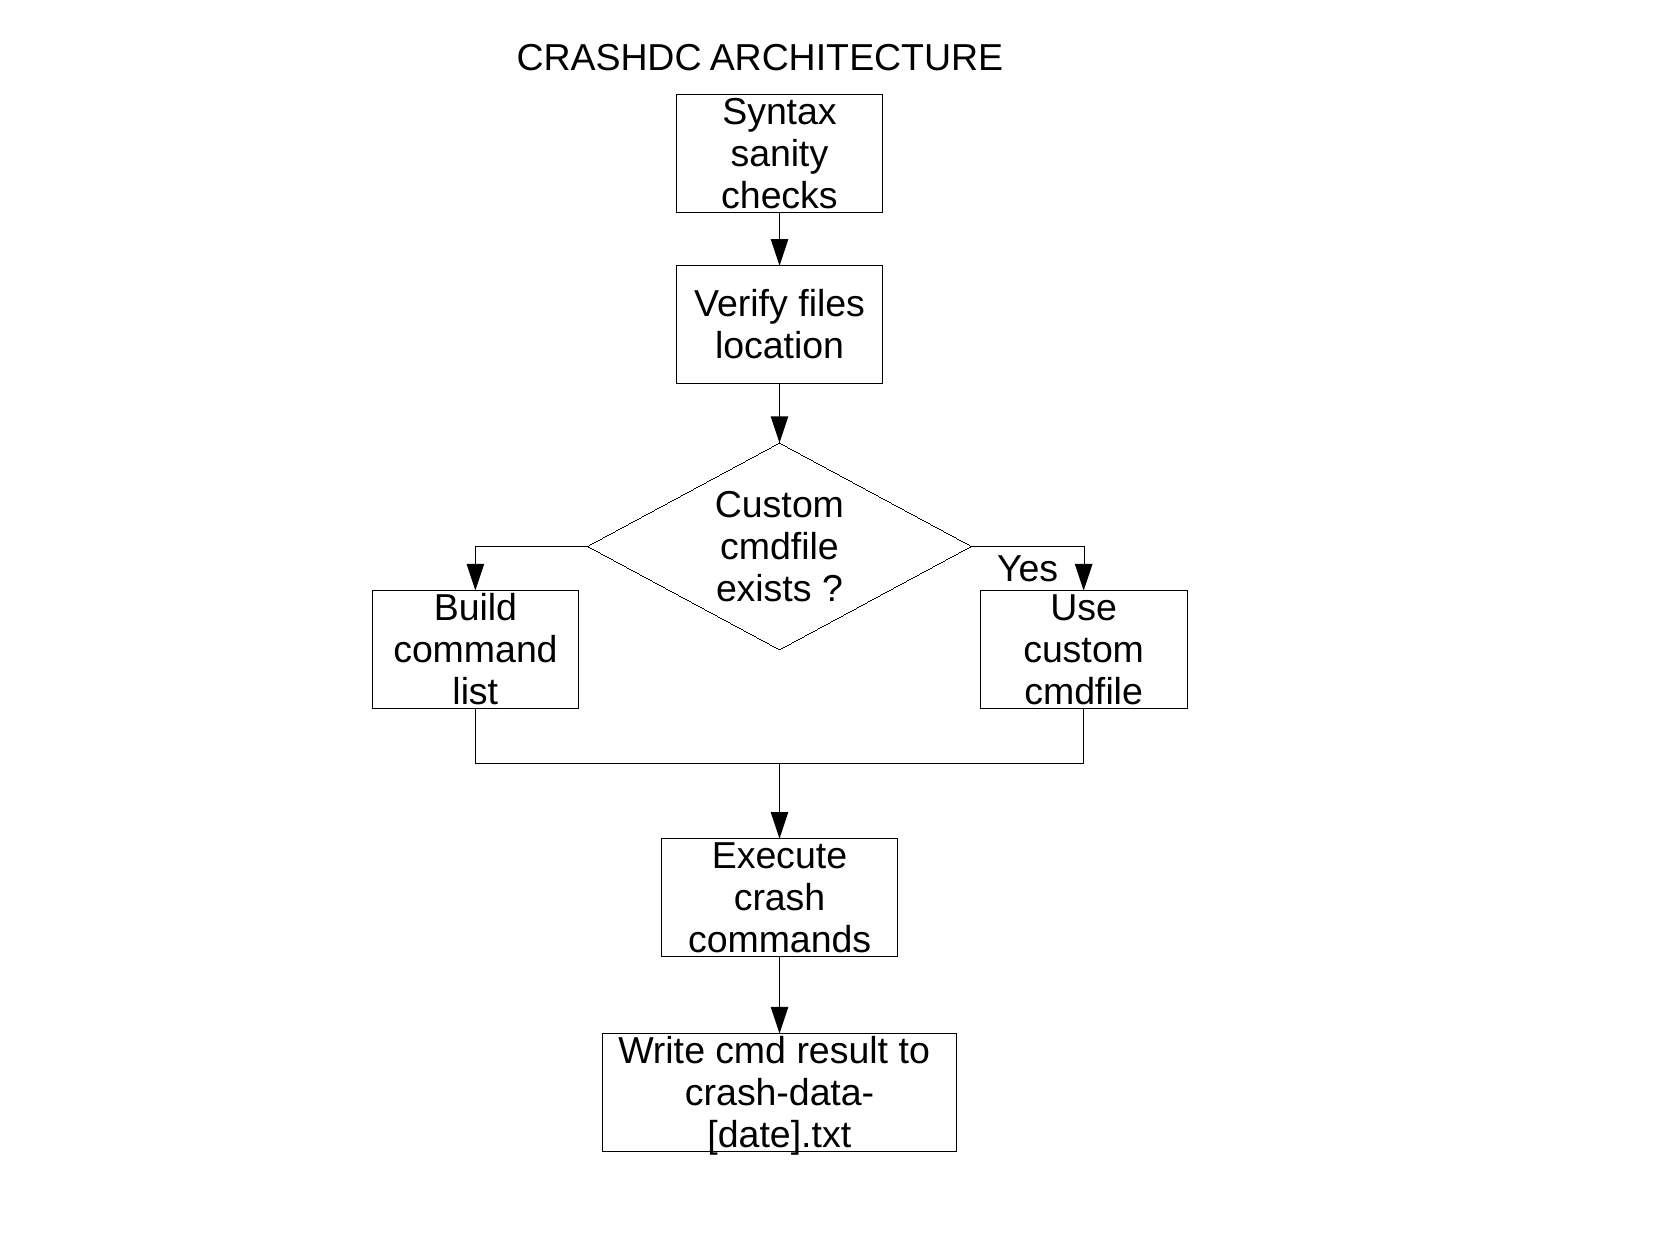

CRASHDC ARCHITECTURE
Syntax sanity checks
Verify files location
Custom cmdfile exists ?
Build command list
Use custom cmdfile
Execute crash commands
Write cmd result to crash-data-[date].txt